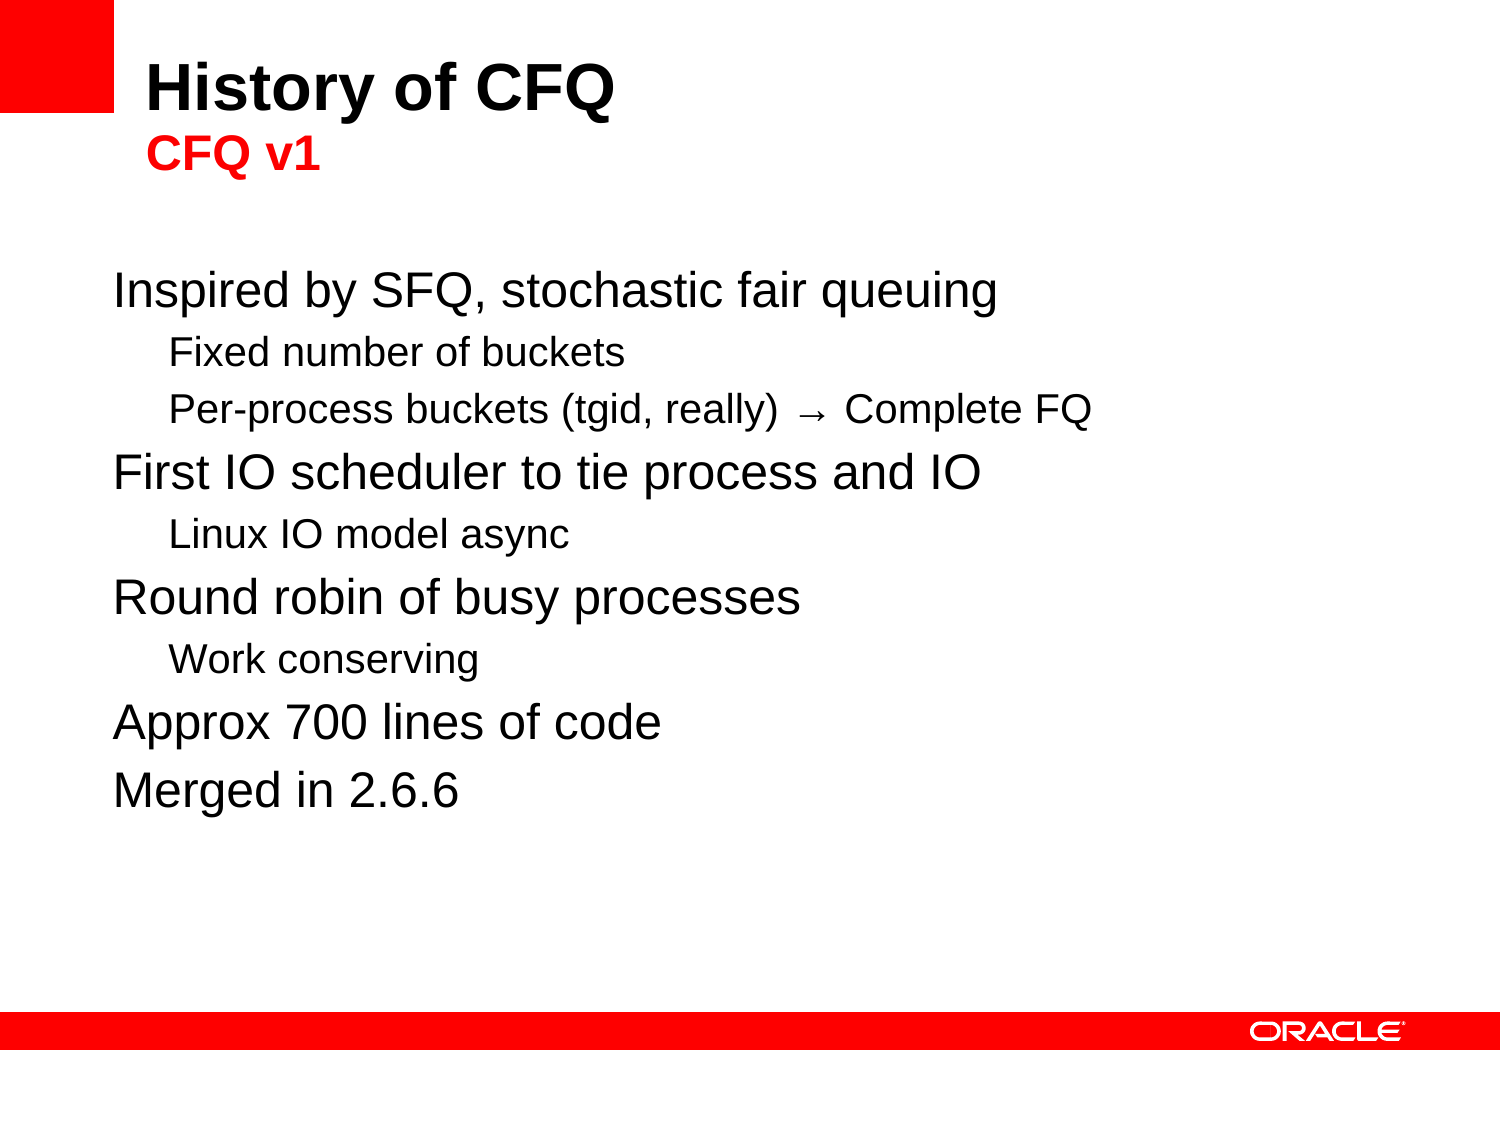

# History of CFQ CFQ v1
Inspired by SFQ, stochastic fair queuing
Fixed number of buckets
Per-process buckets (tgid, really) → Complete FQ
First IO scheduler to tie process and IO
Linux IO model async
Round robin of busy processes
Work conserving
Approx 700 lines of code
Merged in 2.6.6